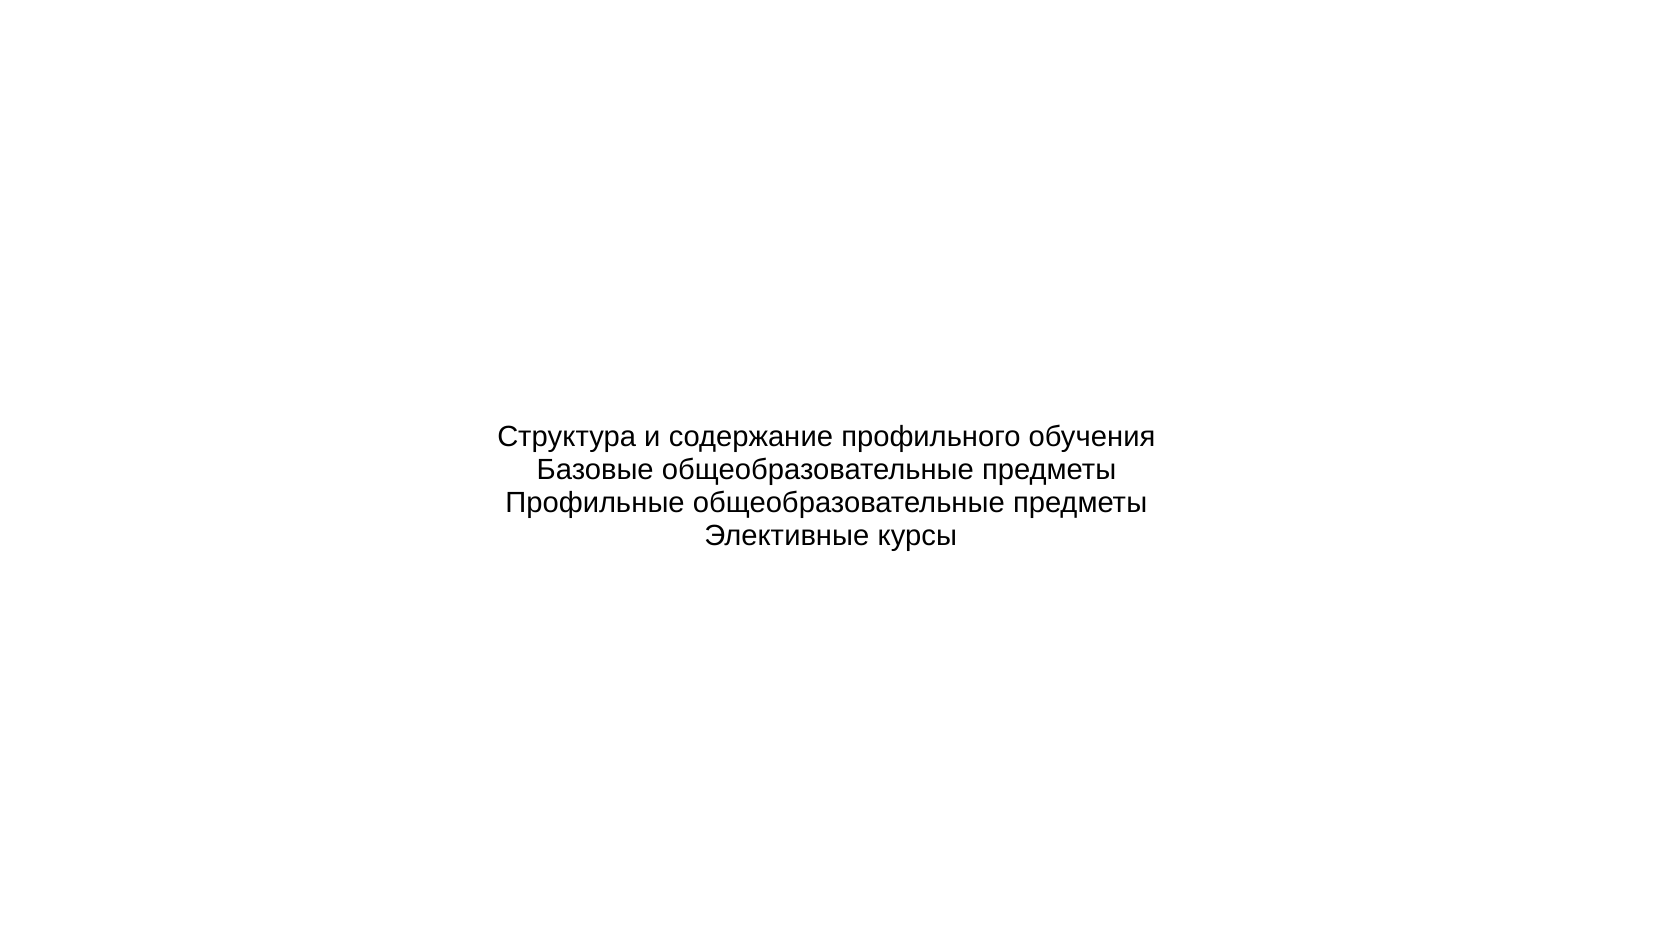

#
Структура и содержание профильного обучения
 Базовые общеобразовательные предметы
Профильные общеобразовательные предметы
 Элективные курсы